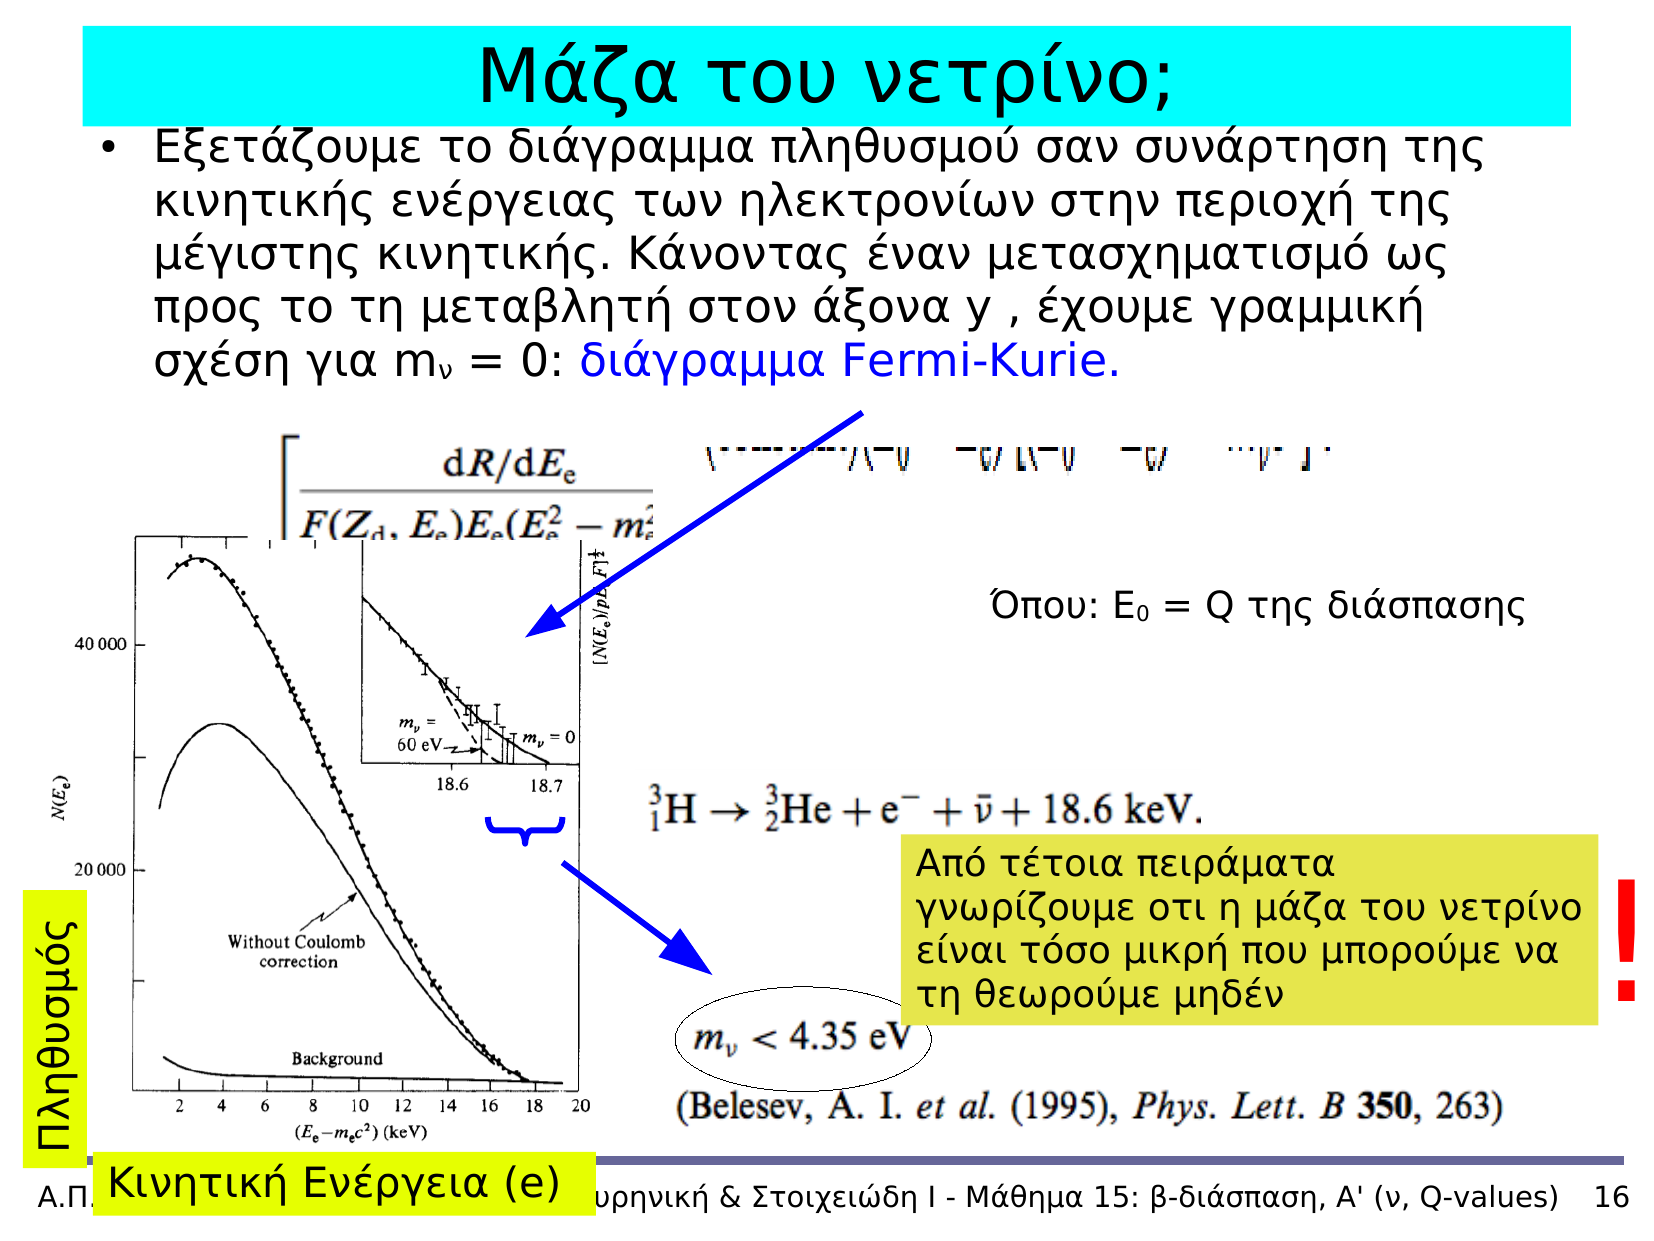

# Μάζα του νετρίνο;
Εξετάζουμε το διάγραμμα πληθυσμού σαν συνάρτηση της κινητικής ενέργειας των ηλεκτρονίων στην περιοχή της μέγιστης κινητικής. Κάνοντας έναν μετασχηματισμό ως προς το τη μεταβλητή στον άξονα y , έχουμε γραμμική σχέση για mν = 0: διάγραμμα Fermi-Kurie.
Όπου: E0 = Q της διάσπασης
Από τέτοια πειράματα
γνωρίζουμε οτι η μάζα του νετρίνο
είναι τόσο μικρή που μπορούμε να
τη θεωρούμε μηδέν
!
Πληθυσμός
Κινητική Ενέργεια (e)
Α.Π.Θ - 25 Νοε. 2016
Κ. Κορδάς - Πυρηνική & Στοιχειώδη Ι - Μάθημα 15: β-διάσπαση, A' (ν, Q-values)
16